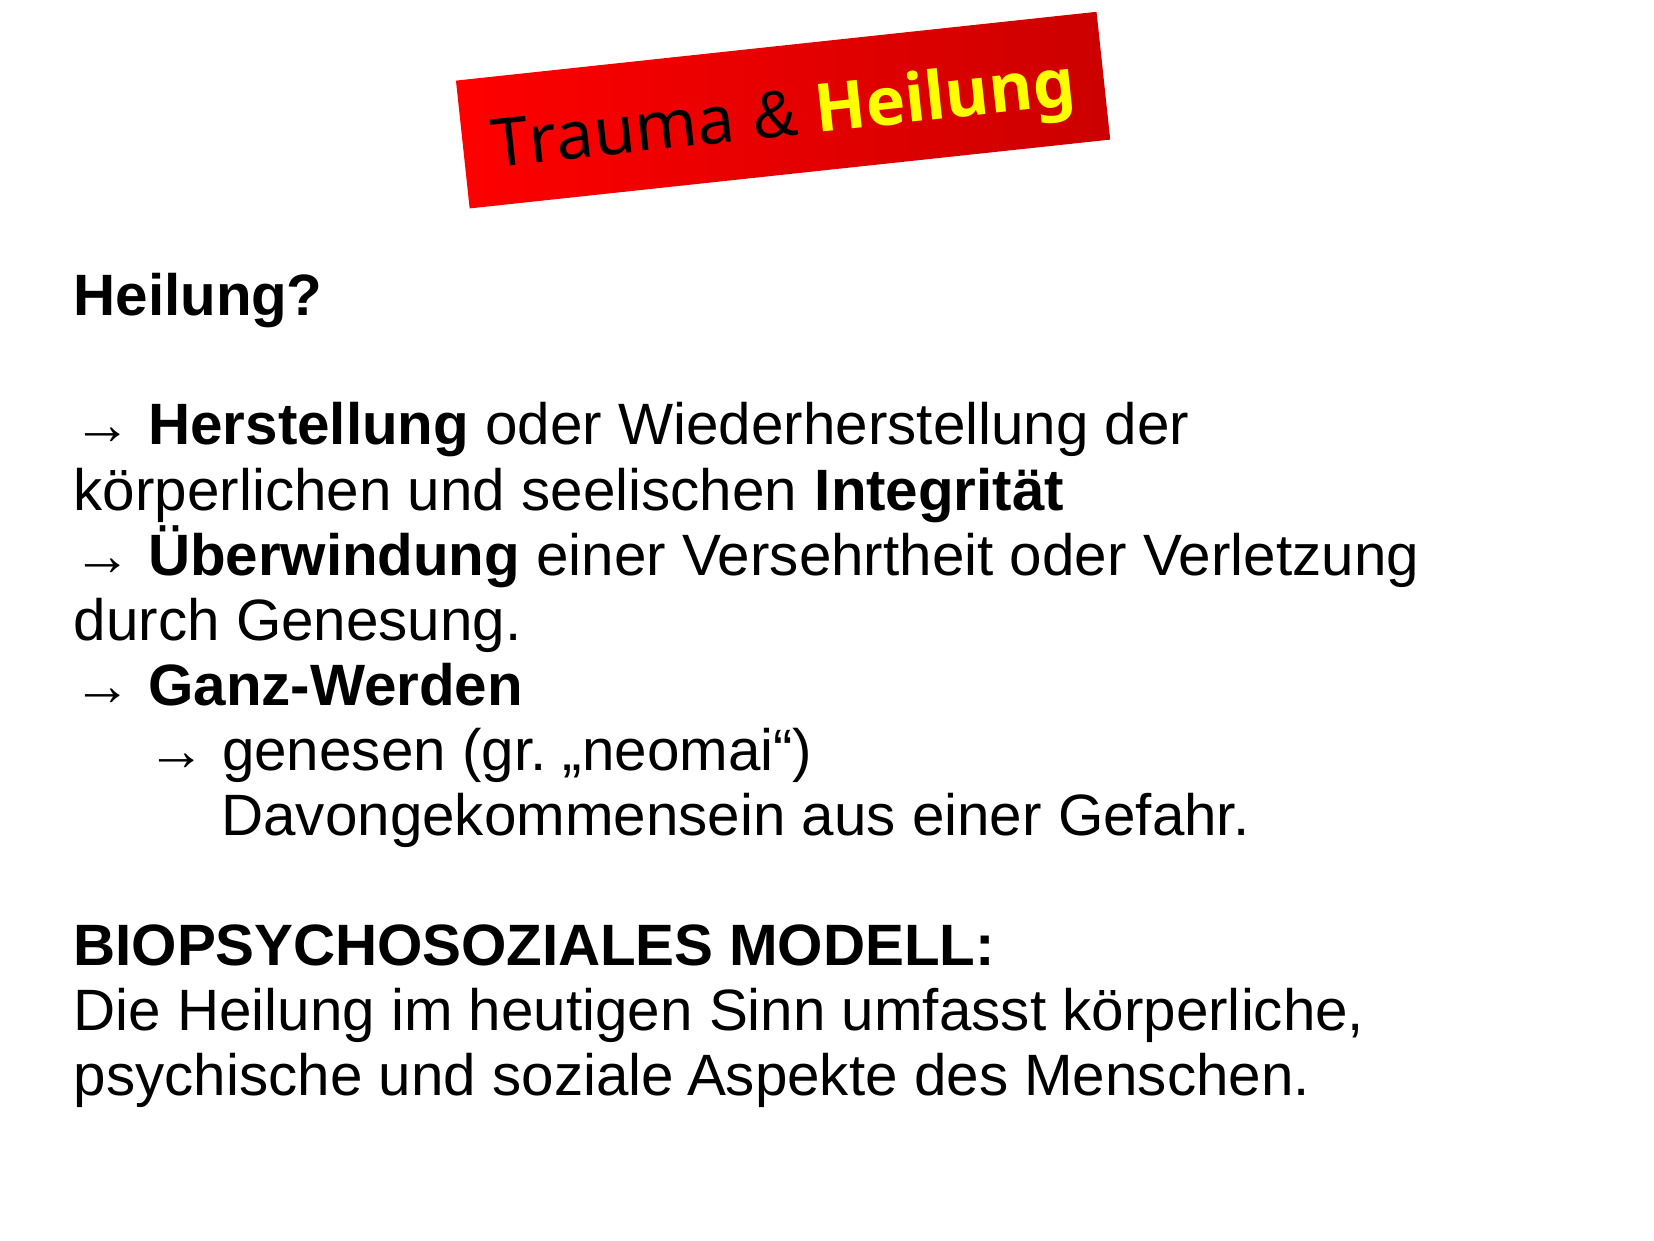

# Trauma & Heilung
Heilung?
→ Herstellung oder Wiederherstellung der körperlichen und seelischen Integrität
→ Überwindung einer Versehrtheit oder Verletzung durch Genesung.
→ Ganz-Werden
	→ genesen (gr. „neomai“)
		Davongekommensein aus einer Gefahr.
BIOPSYCHOSOZIALES MODELL:
Die Heilung im heutigen Sinn umfasst körperliche, psychische und soziale Aspekte des Menschen.